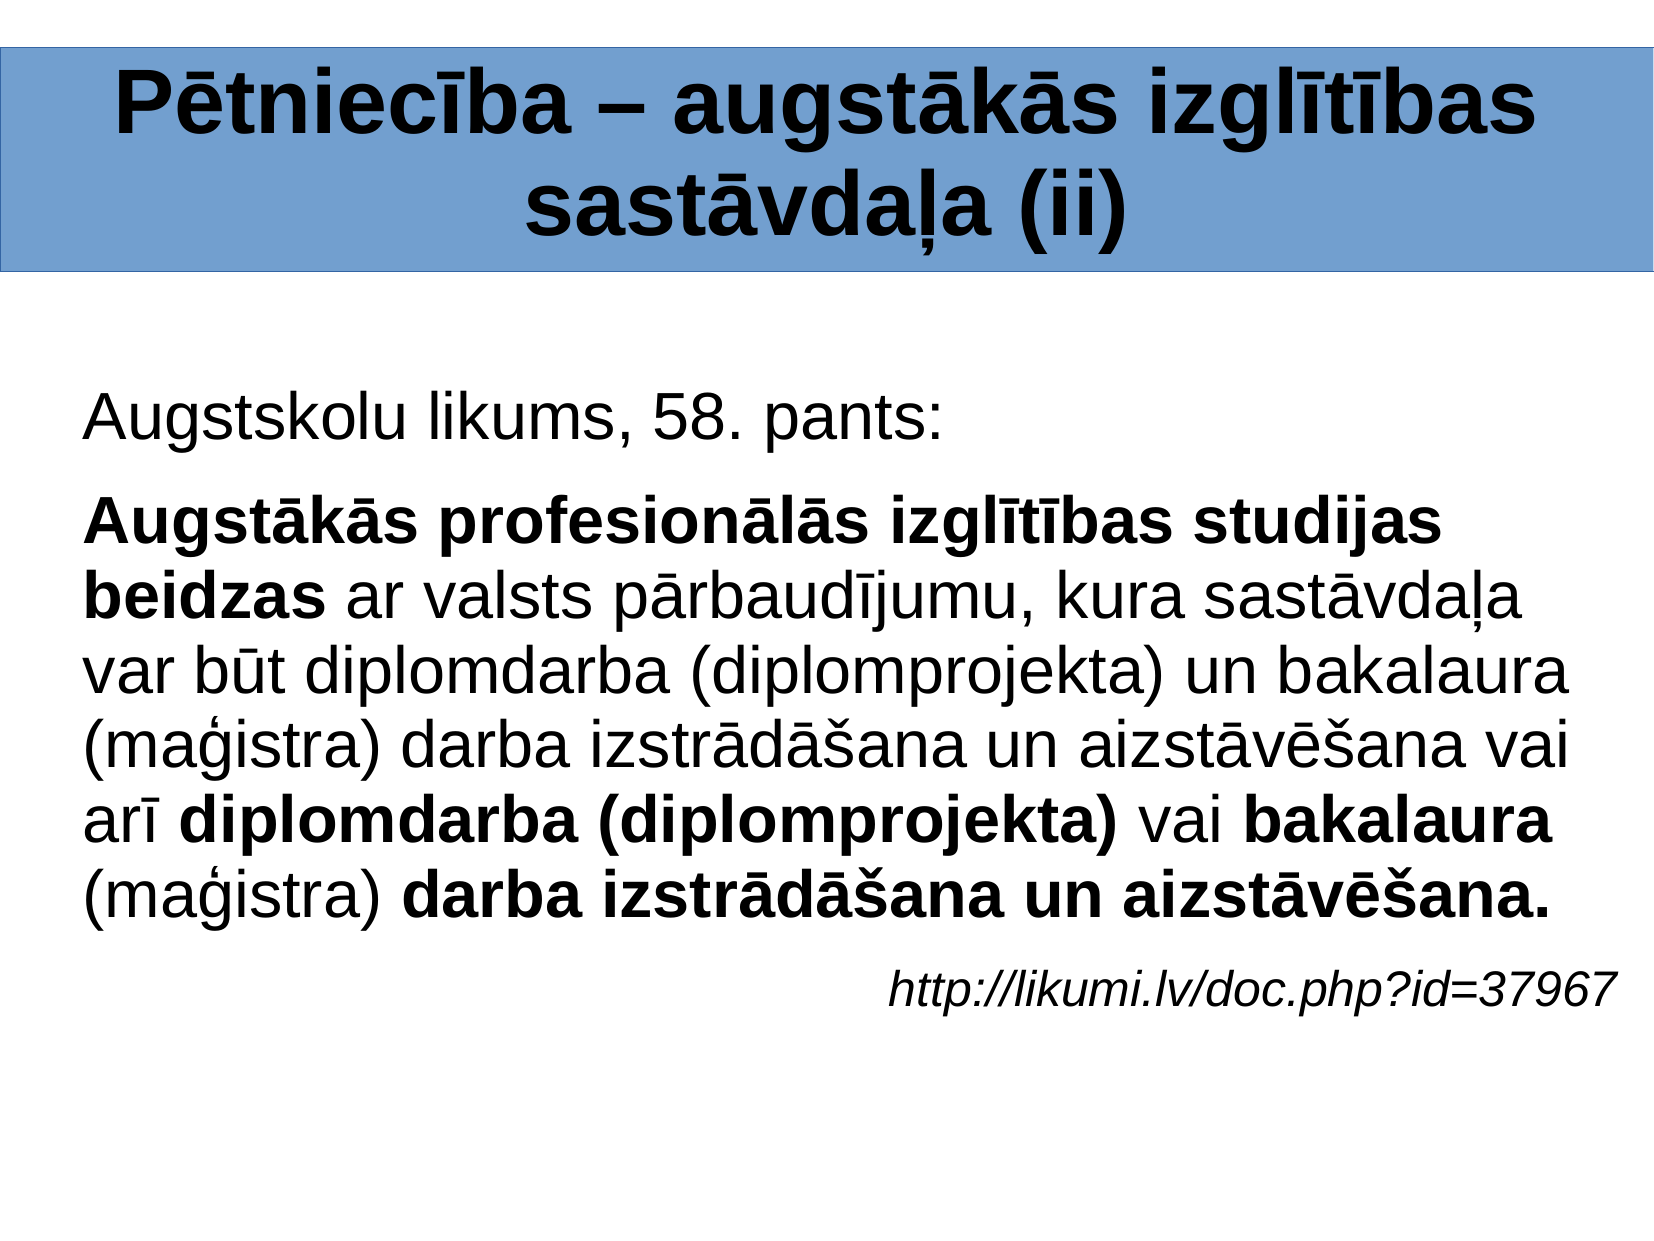

# Pētniecība – augstākās izglītības sastāvdaļa (ii)
Augstskolu likums, 58. pants:
Augstākās profesionālās izglītības studijas beidzas ar valsts pārbaudījumu, kura sastāvdaļa var būt diplomdarba (diplomprojekta) un bakalaura (maģistra) darba izstrādāšana un aizstāvēšana vai arī diplomdarba (diplomprojekta) vai bakalaura (maģistra) darba izstrādāšana un aizstāvēšana.
http://likumi.lv/doc.php?id=37967